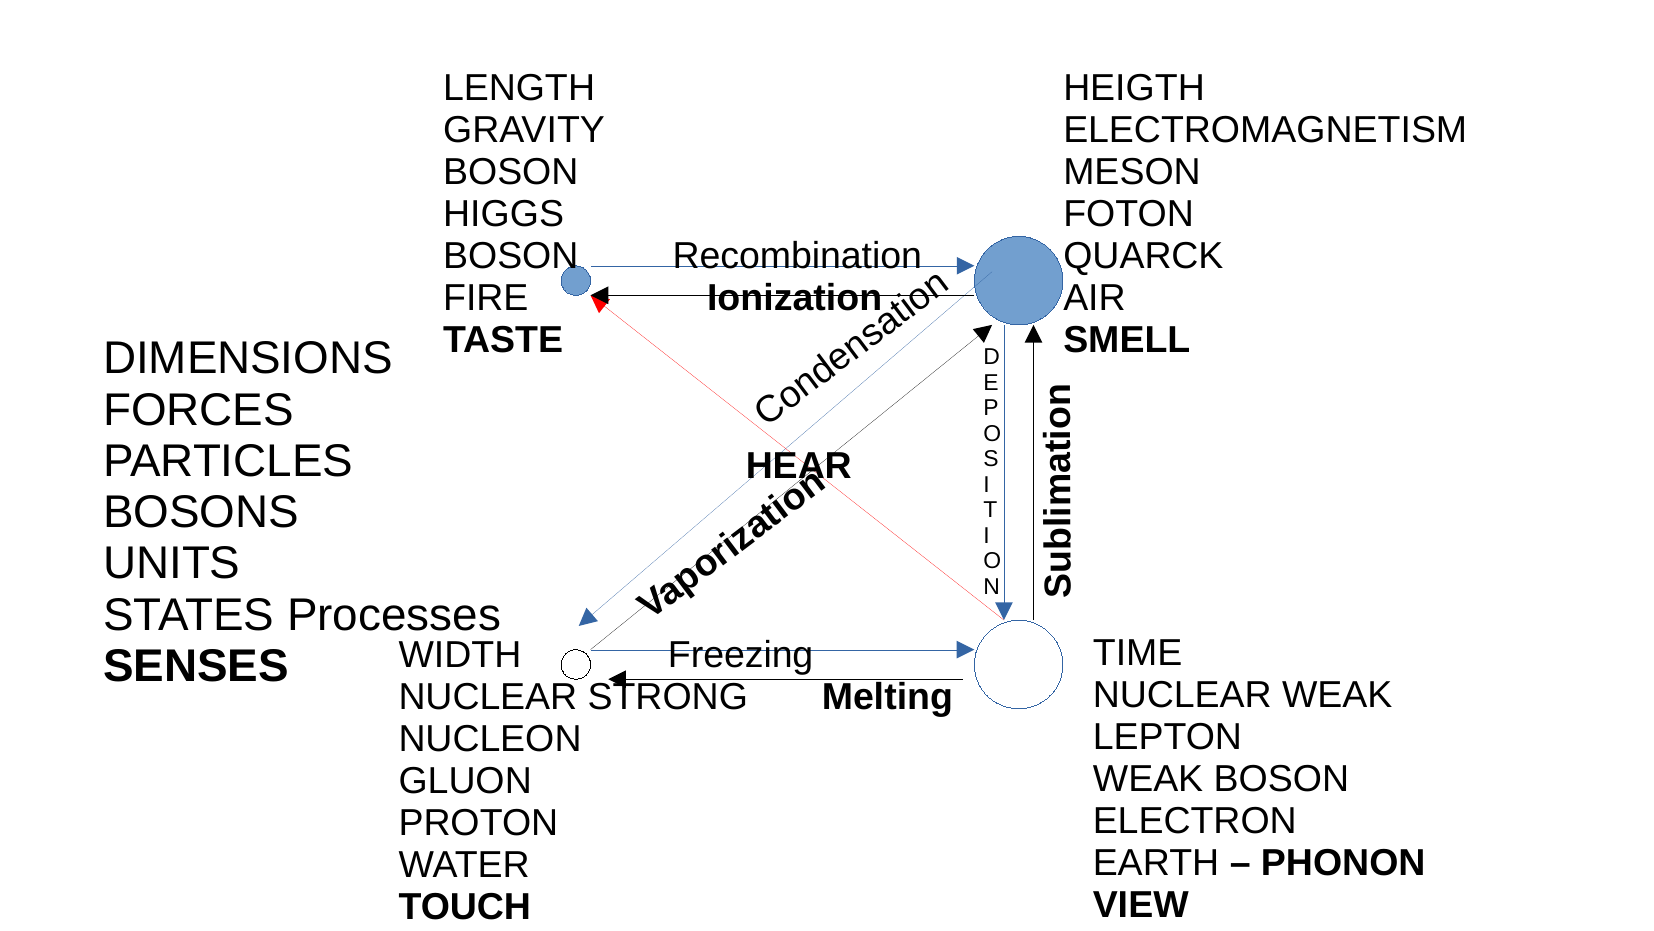

LENGTH
GRAVITY
BOSON
HIGGS
BOSON Recombination
FIRE Ionization
TASTE
HEIGTH
ELECTROMAGNETISM
MESON
FOTON
QUARCK
AIR
SMELL
DIMENSIONS
FORCES
PARTICLES
BOSONS
UNITS
STATES Processes
SENSES
D
E
P
O
S
I
T
I
O
N
 Condensation
Vaporization
 HEAR
Sublimation
TIME
NUCLEAR WEAK
LEPTON
WEAK BOSON
ELECTRON
EARTH – PHONON
VIEW
WIDTH Freezing
NUCLEAR STRONG Melting
NUCLEON
GLUON
PROTON
WATER
TOUCH